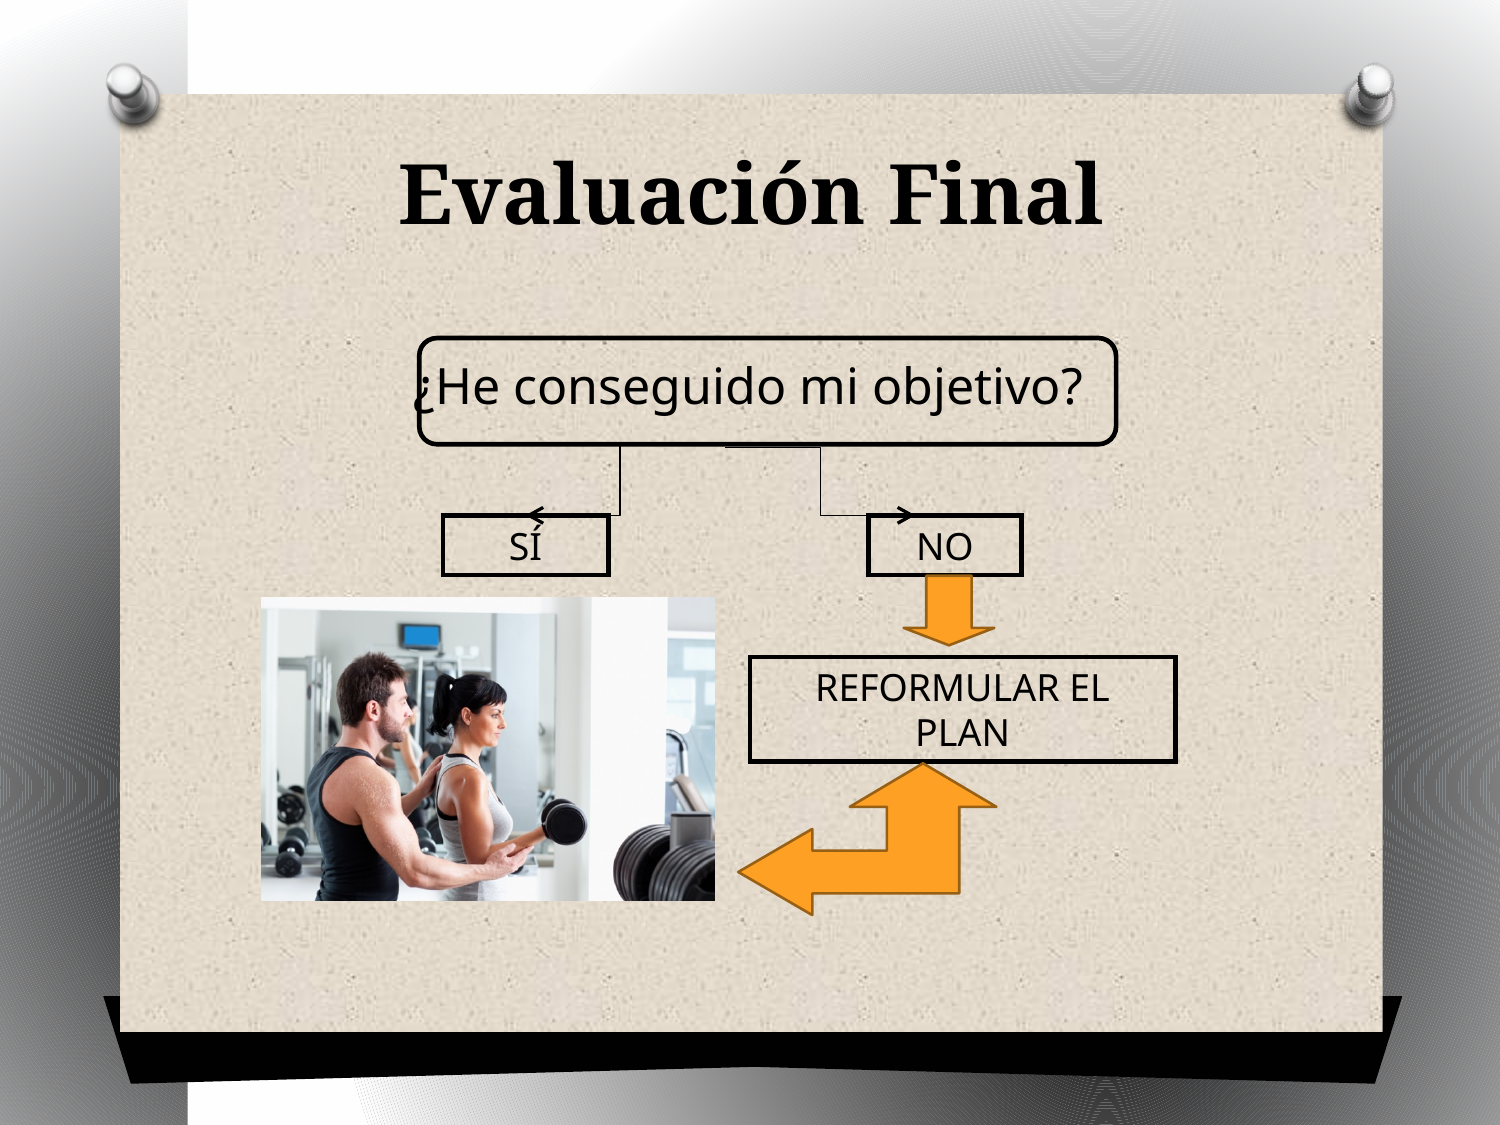

# Evaluación Final
¿He conseguido mi objetivo?
SÍ
NO
REFORMULAR EL PLAN